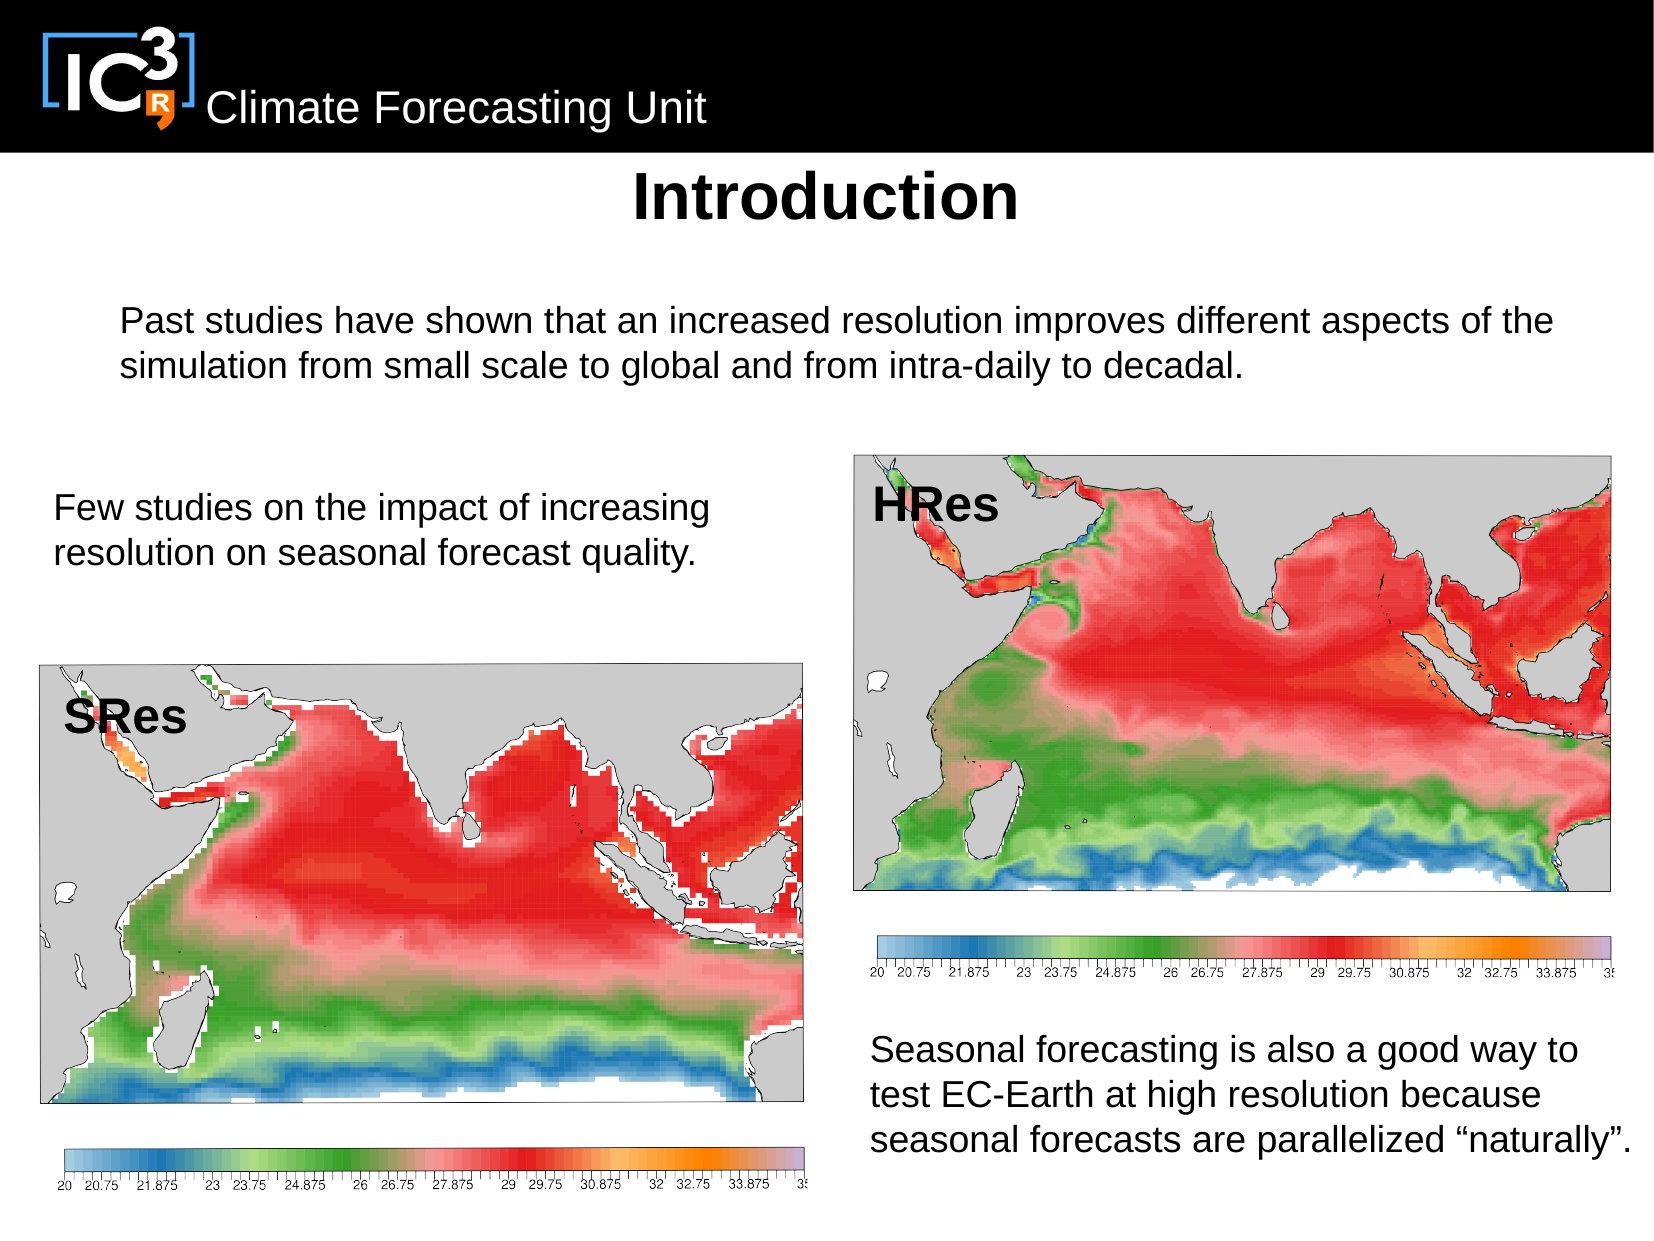

Climate Forecasting Unit
Climate Forecasting Unit
Introduction
Past studies have shown that an increased resolution improves different aspects of the simulation from small scale to global and from intra-daily to decadal.
HRes
Few studies on the impact of increasing resolution on seasonal forecast quality.
SRes
Seasonal forecasting is also a good way to test EC-Earth at high resolution because seasonal forecasts are parallelized “naturally”.